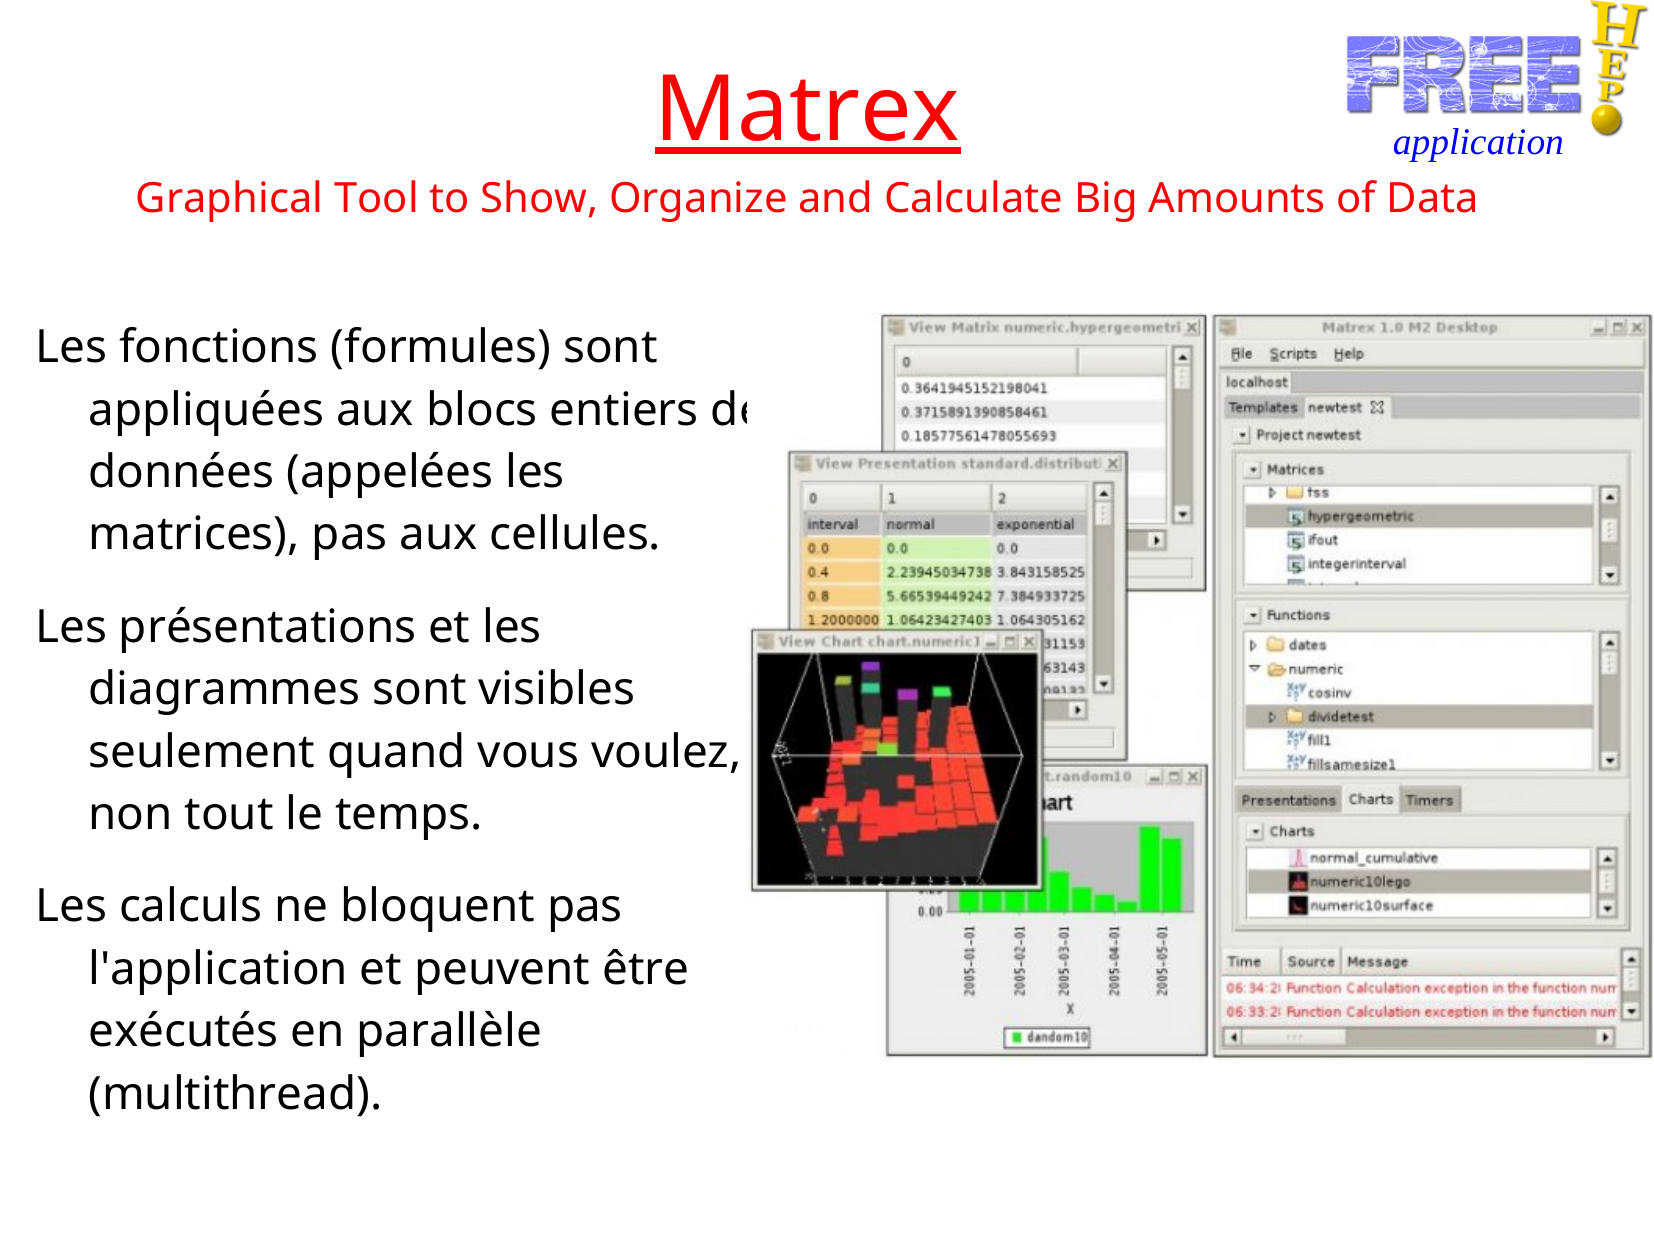

# Matrex Graphical Tool to Show, Organize and Calculate Big Amounts of Data
application
Les fonctions (formules) sont appliquées aux blocs entiers de données (appelées les matrices), pas aux cellules.
Les présentations et les diagrammes sont visibles seulement quand vous voulez, non tout le temps.
Les calculs ne bloquent pas l'application et peuvent être exécutés en parallèle (multithread).